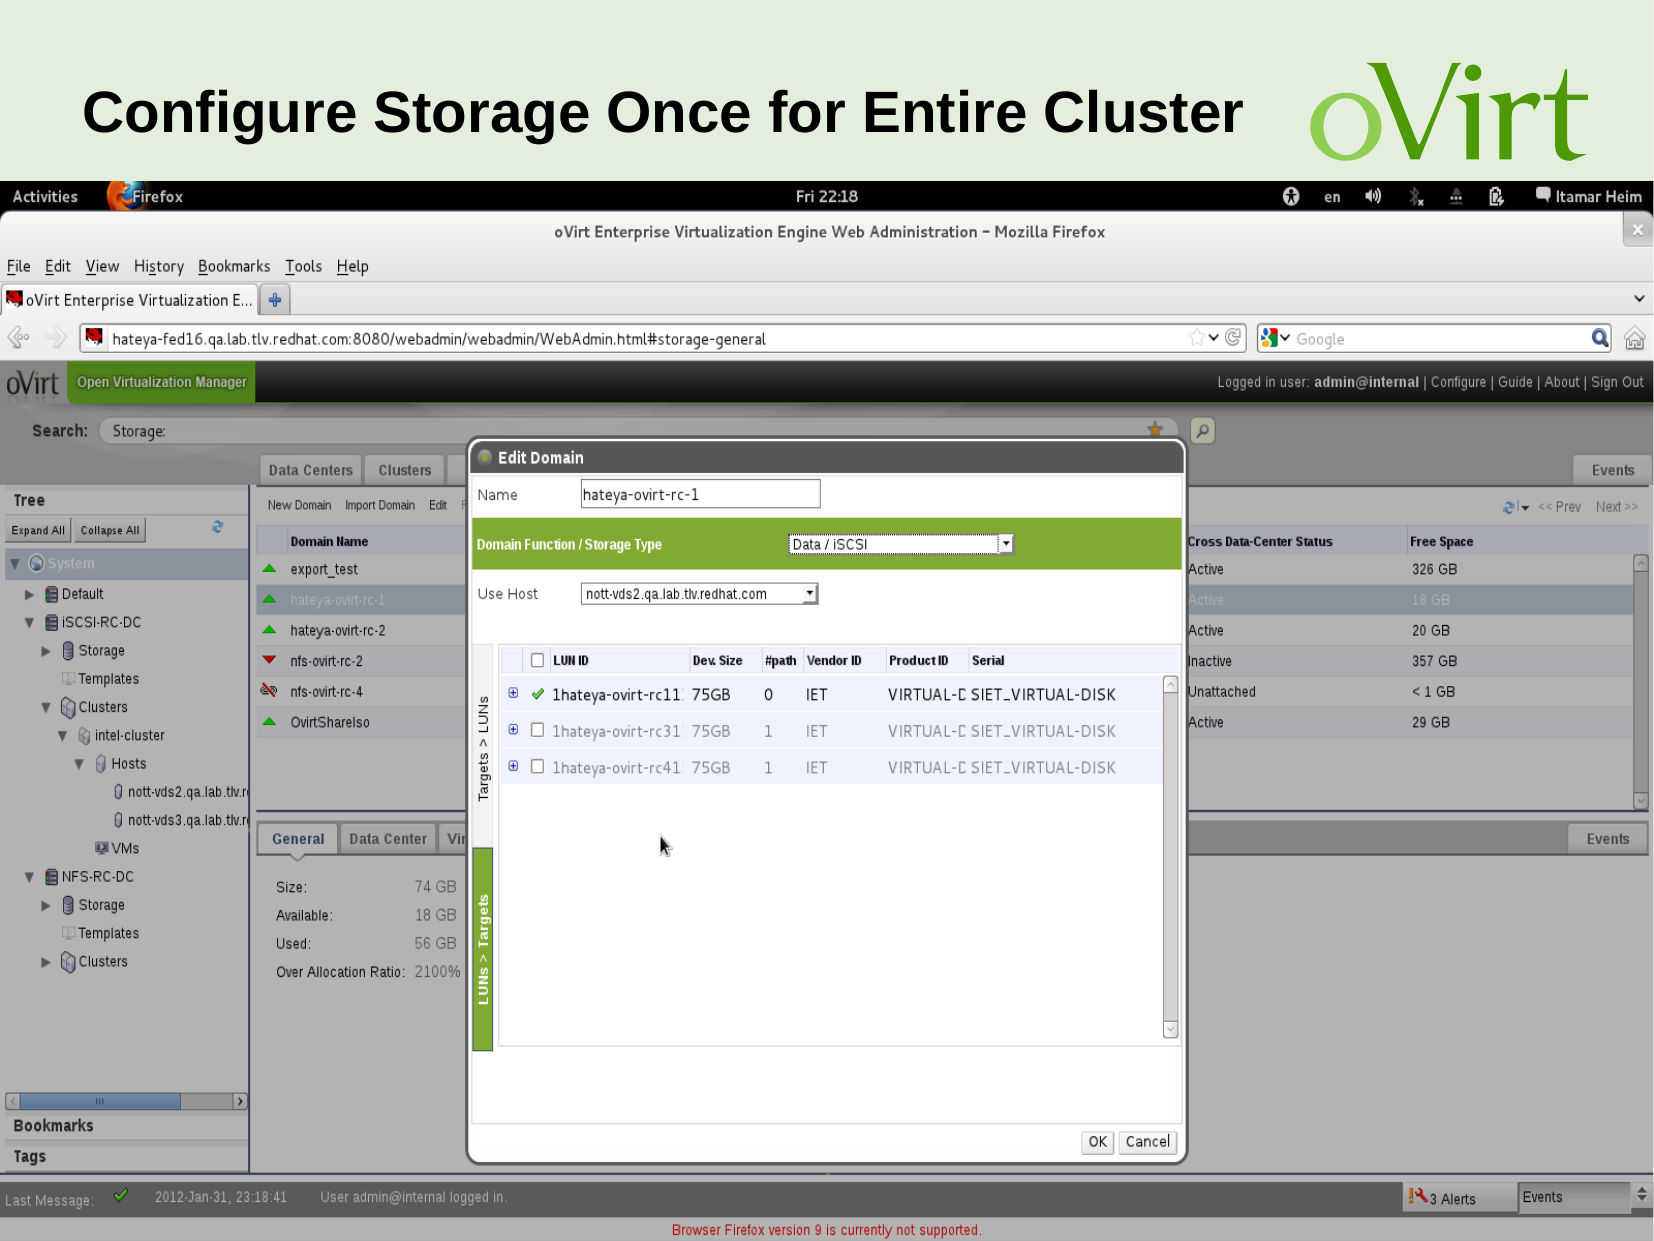

# Configure Storage Once for Entire Cluster